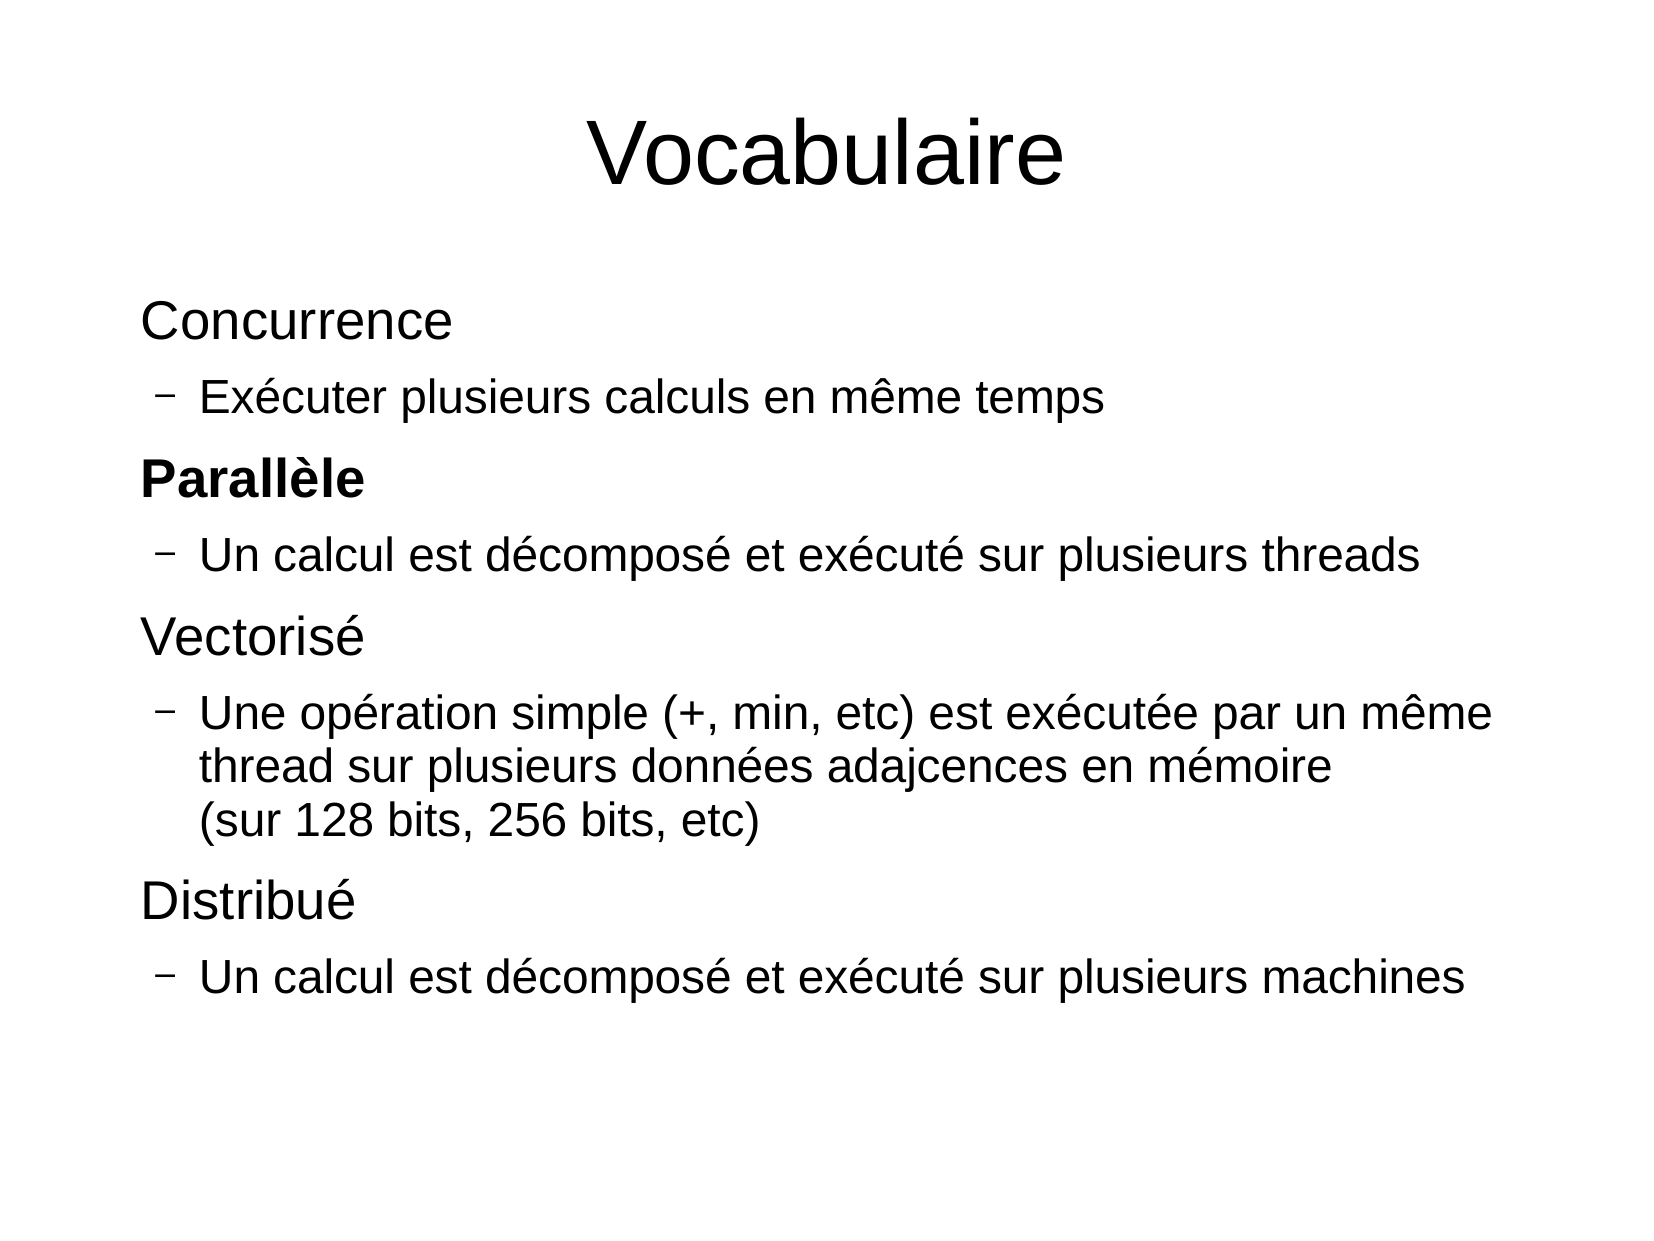

# Vocabulaire
Concurrence
Exécuter plusieurs calculs en même temps
Parallèle
Un calcul est décomposé et exécuté sur plusieurs threads
Vectorisé
Une opération simple (+, min, etc) est exécutée par un même thread sur plusieurs données adajcences en mémoire
(sur 128 bits, 256 bits, etc)
Distribué
Un calcul est décomposé et exécuté sur plusieurs machines